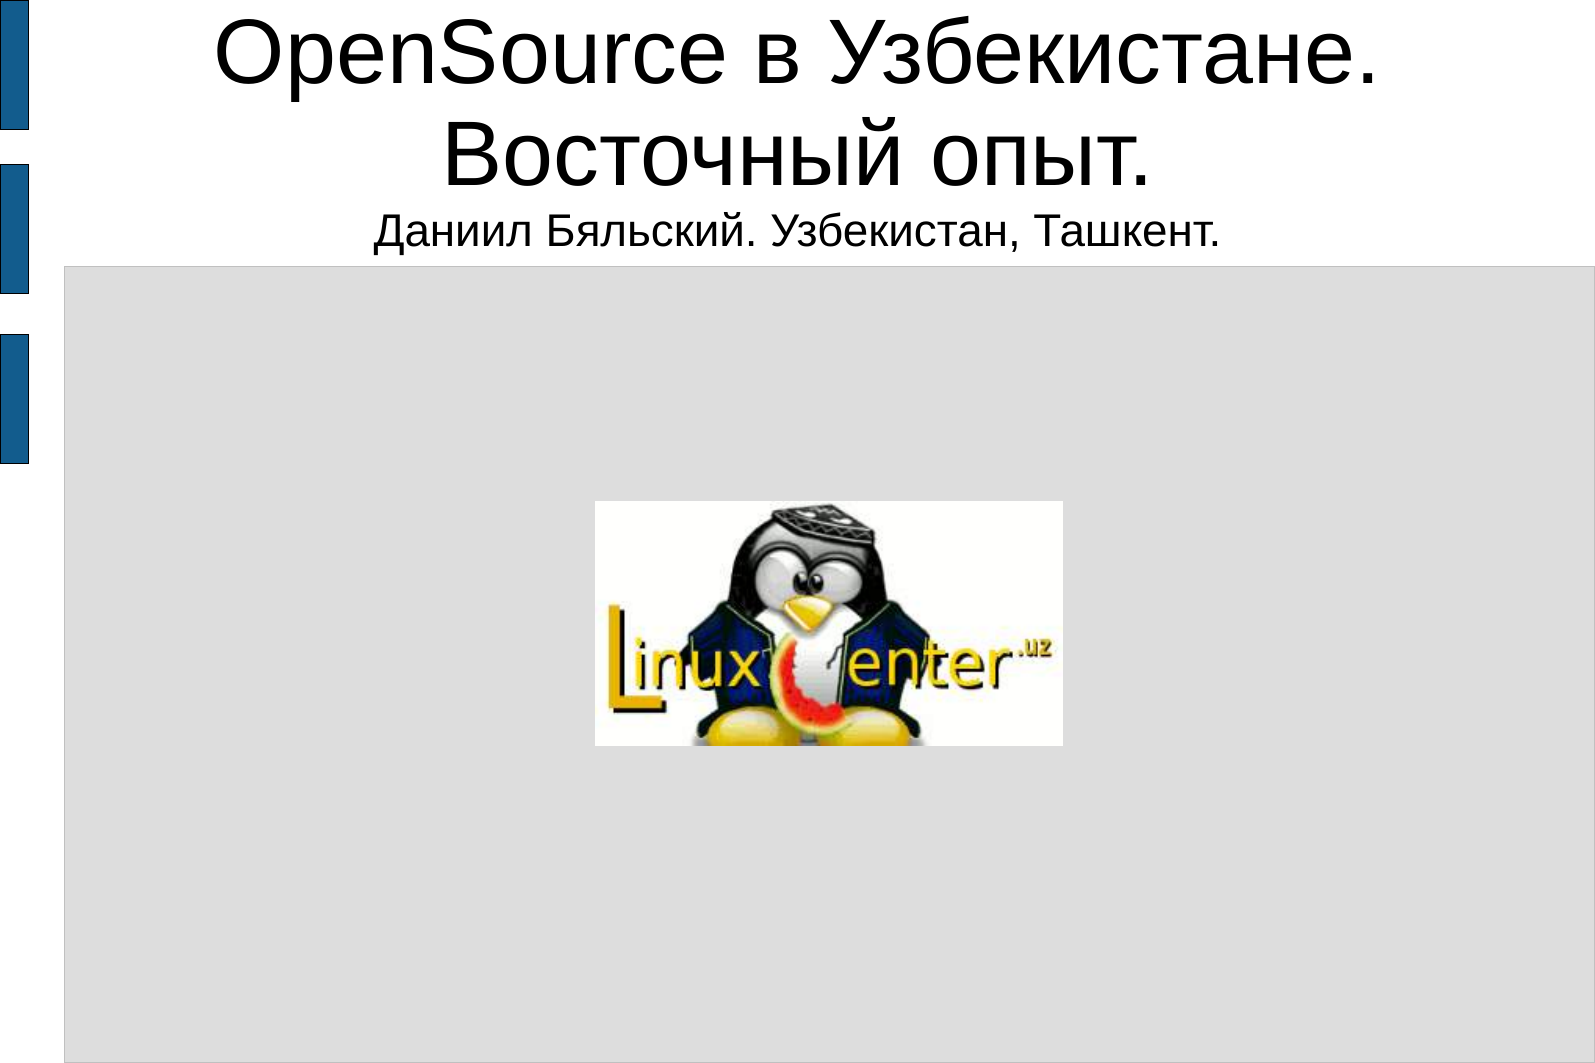

# OpenSource в Узбекистане. Восточный опыт. Даниил Бяльский. Узбекистан, Ташкент.